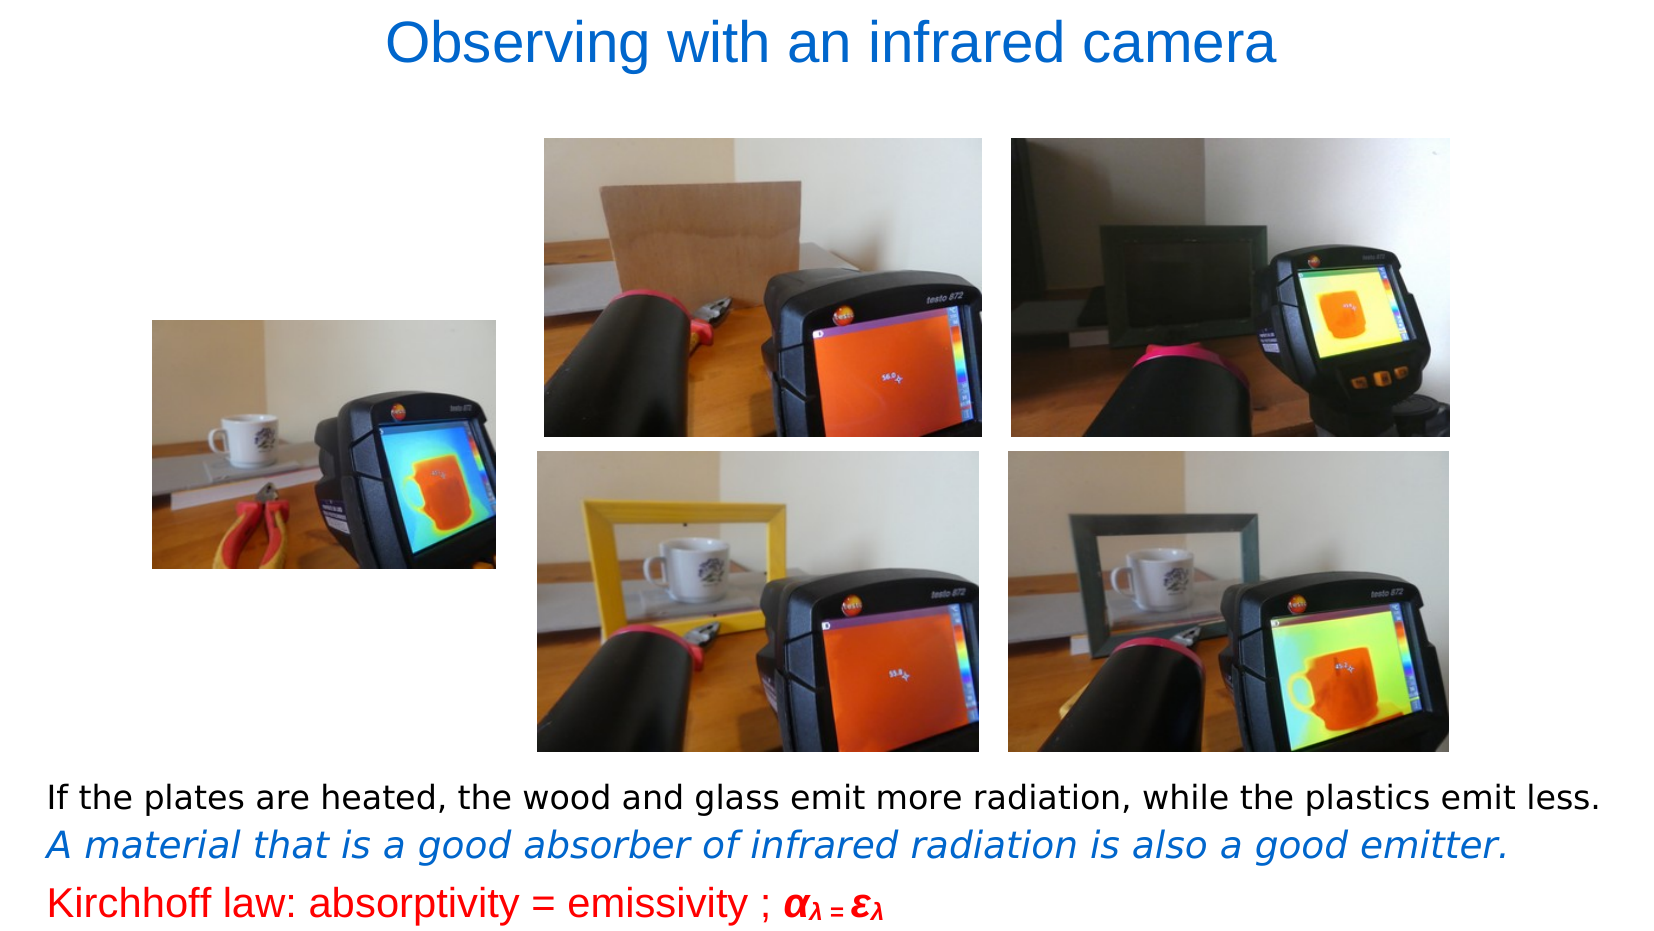

# Observing with an infrared camera
If the plates are heated, the wood and glass emit more radiation, while the plastics emit less.
A material that is a good absorber of infrared radiation is also a good emitter.
Kirchhoff law: absorptivity = emissivity ; αλ = ελ